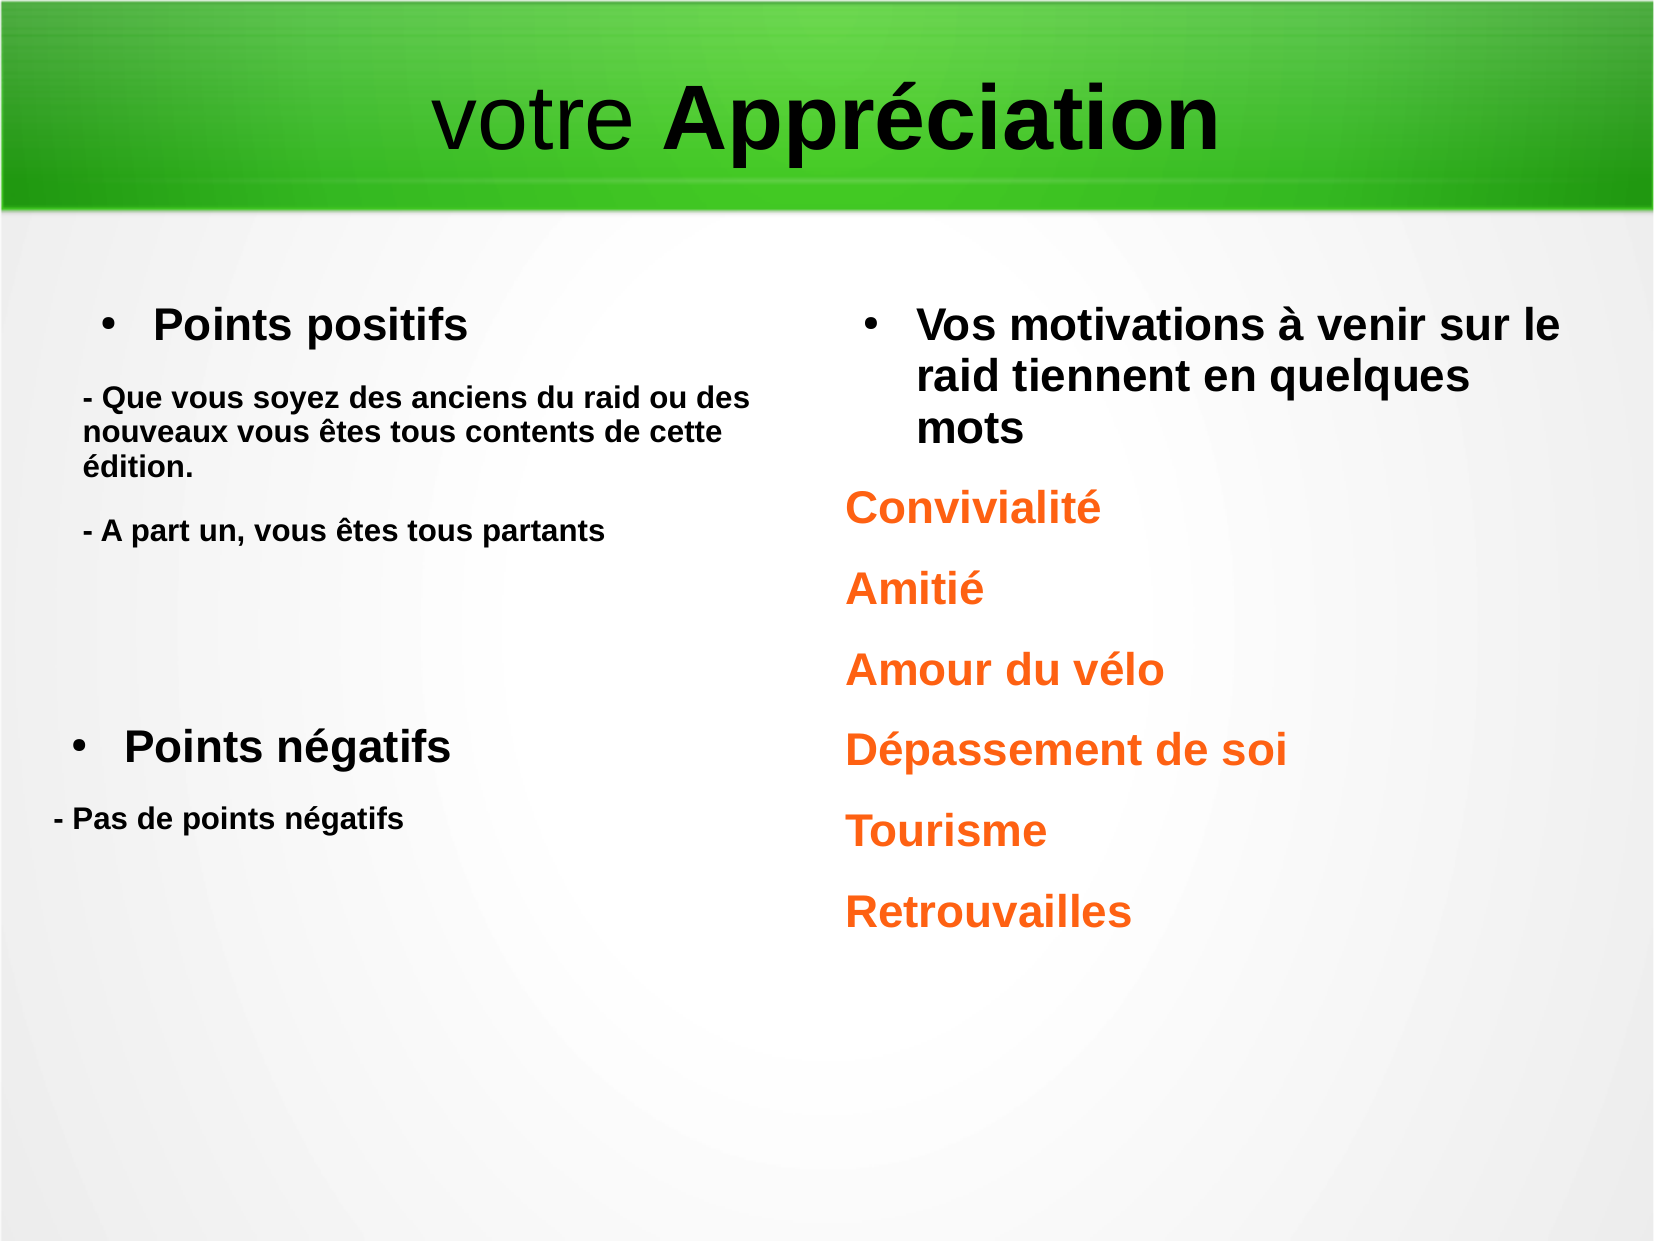

# votre Appréciation
Points positifs
- Que vous soyez des anciens du raid ou des nouveaux vous êtes tous contents de cette édition.
- A part un, vous êtes tous partants
Vos motivations à venir sur le raid tiennent en quelques mots
Convivialité
Amitié
Amour du vélo
Dépassement de soi
Tourisme
Retrouvailles
Points négatifs
- Pas de points négatifs